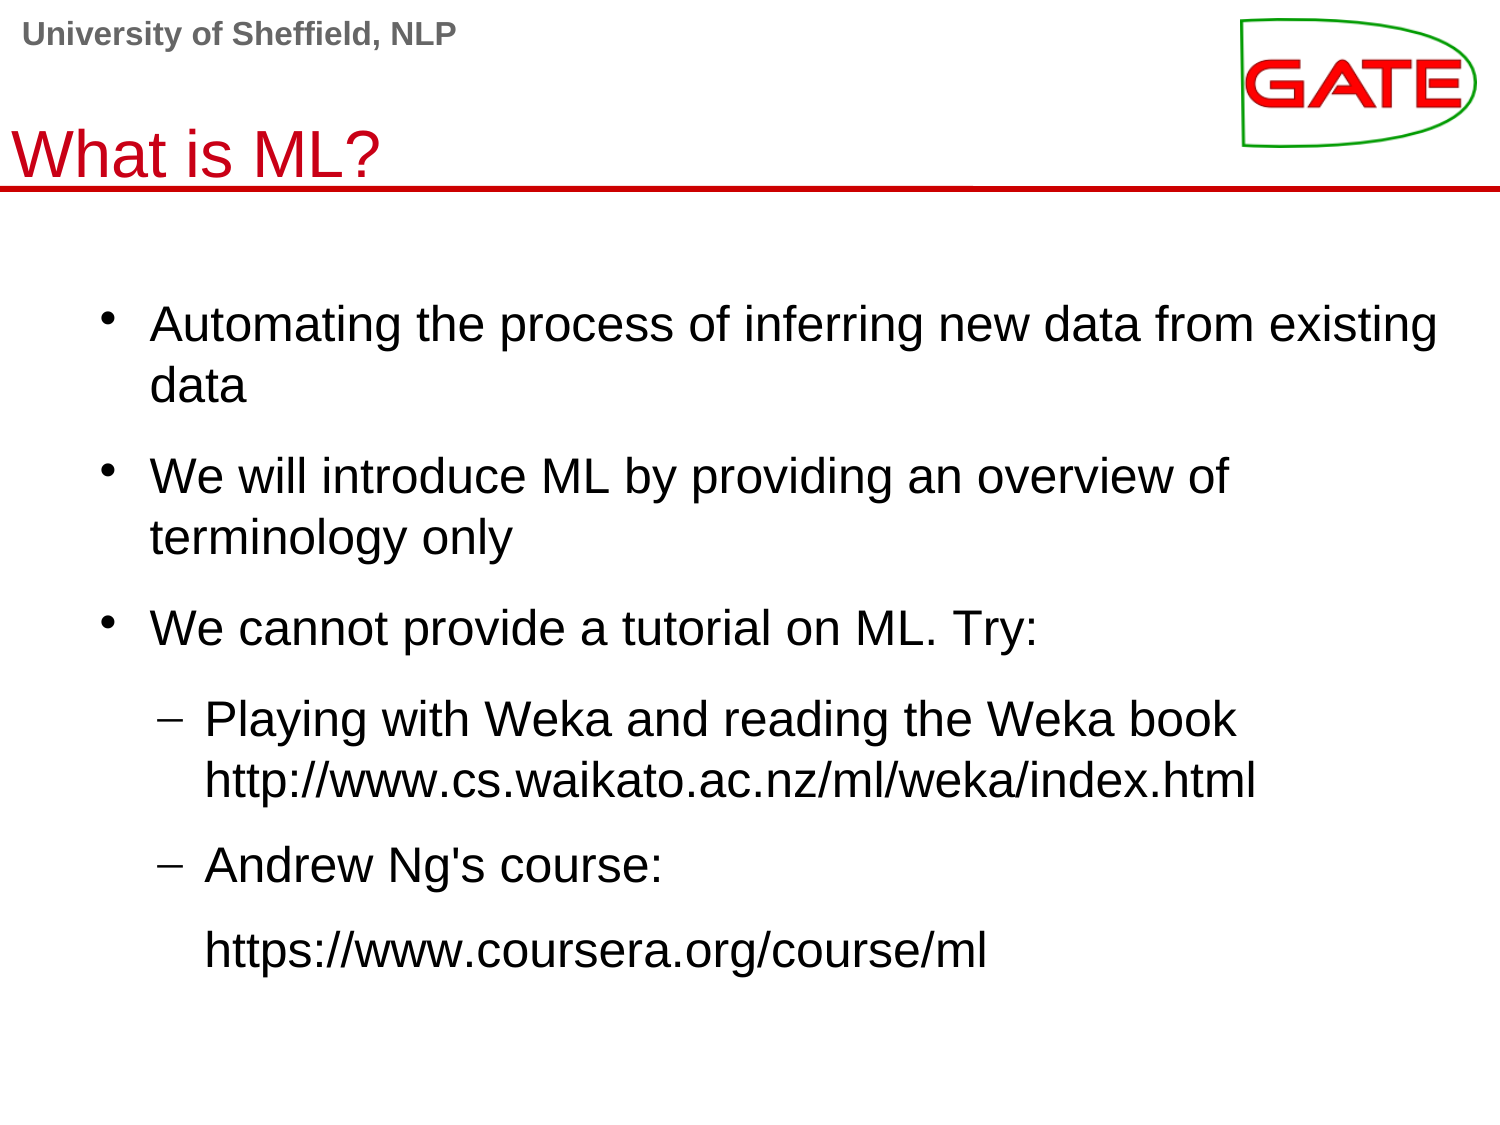

# What is ML?
Automating the process of inferring new data from existing data
We will introduce ML by providing an overview of terminology only
We cannot provide a tutorial on ML. Try:
Playing with Weka and reading the Weka book http://www.cs.waikato.ac.nz/ml/weka/index.html
Andrew Ng's course:
https://www.coursera.org/course/ml